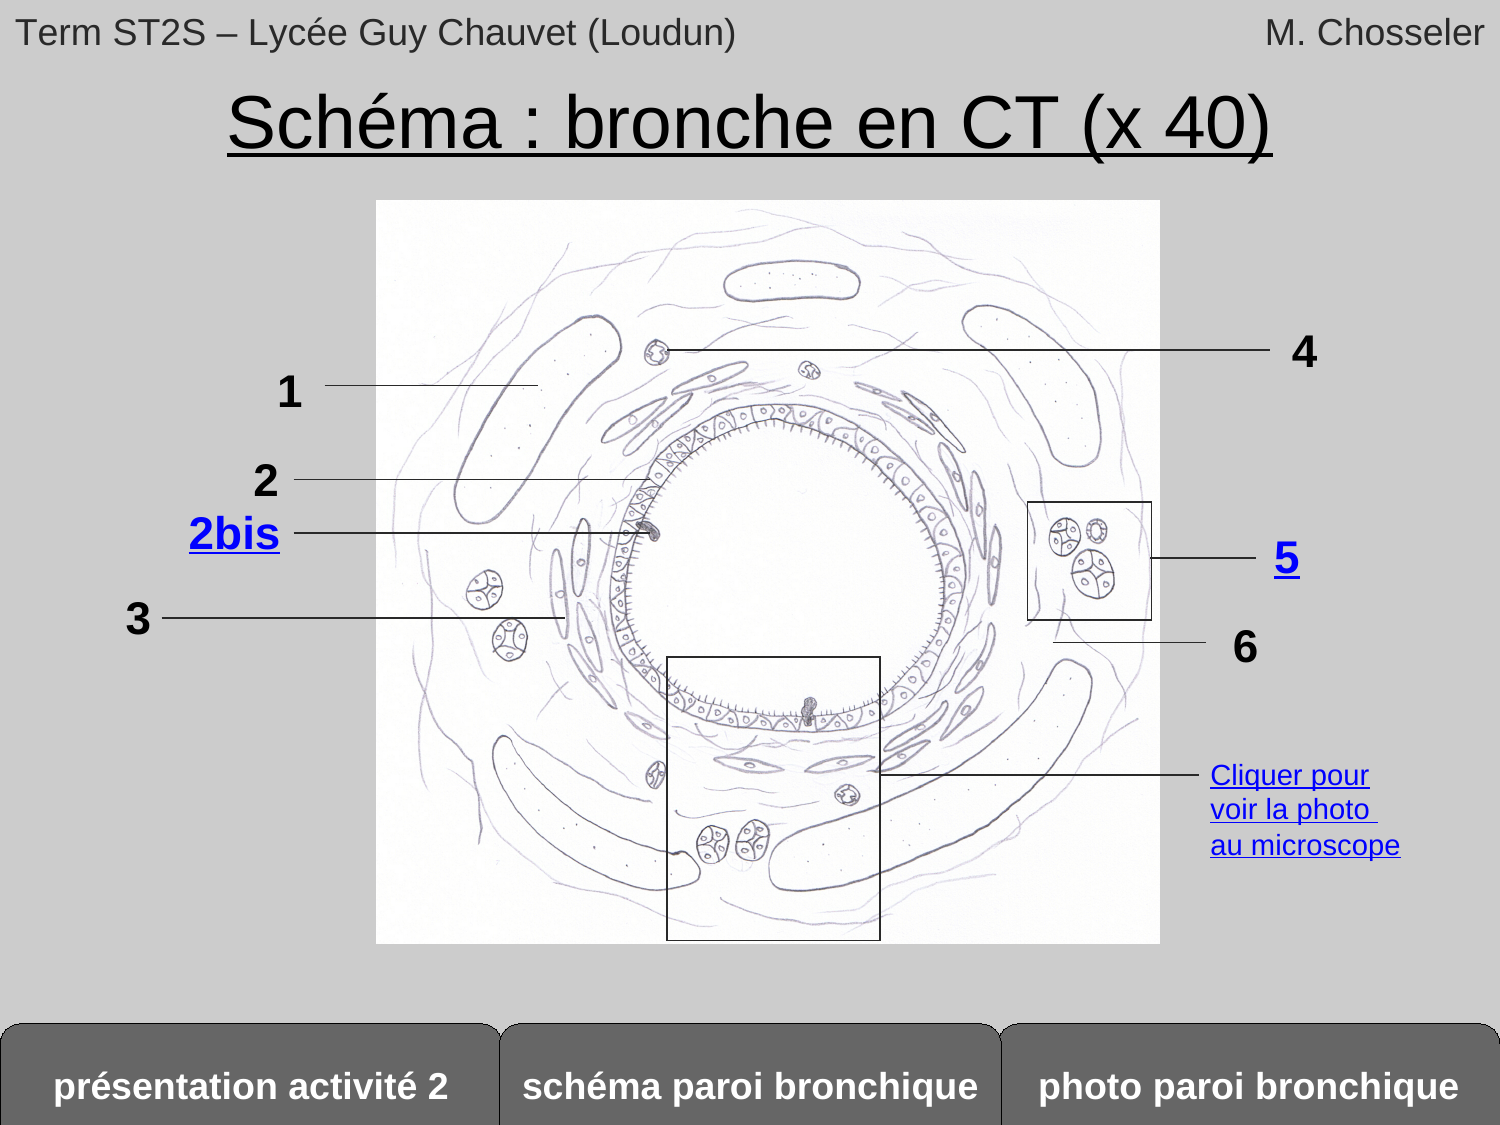

# Schéma : bronche en CT (x 40)
4
1
2
2bis
5
3
6
Cliquer pour
voir la photo
au microscope